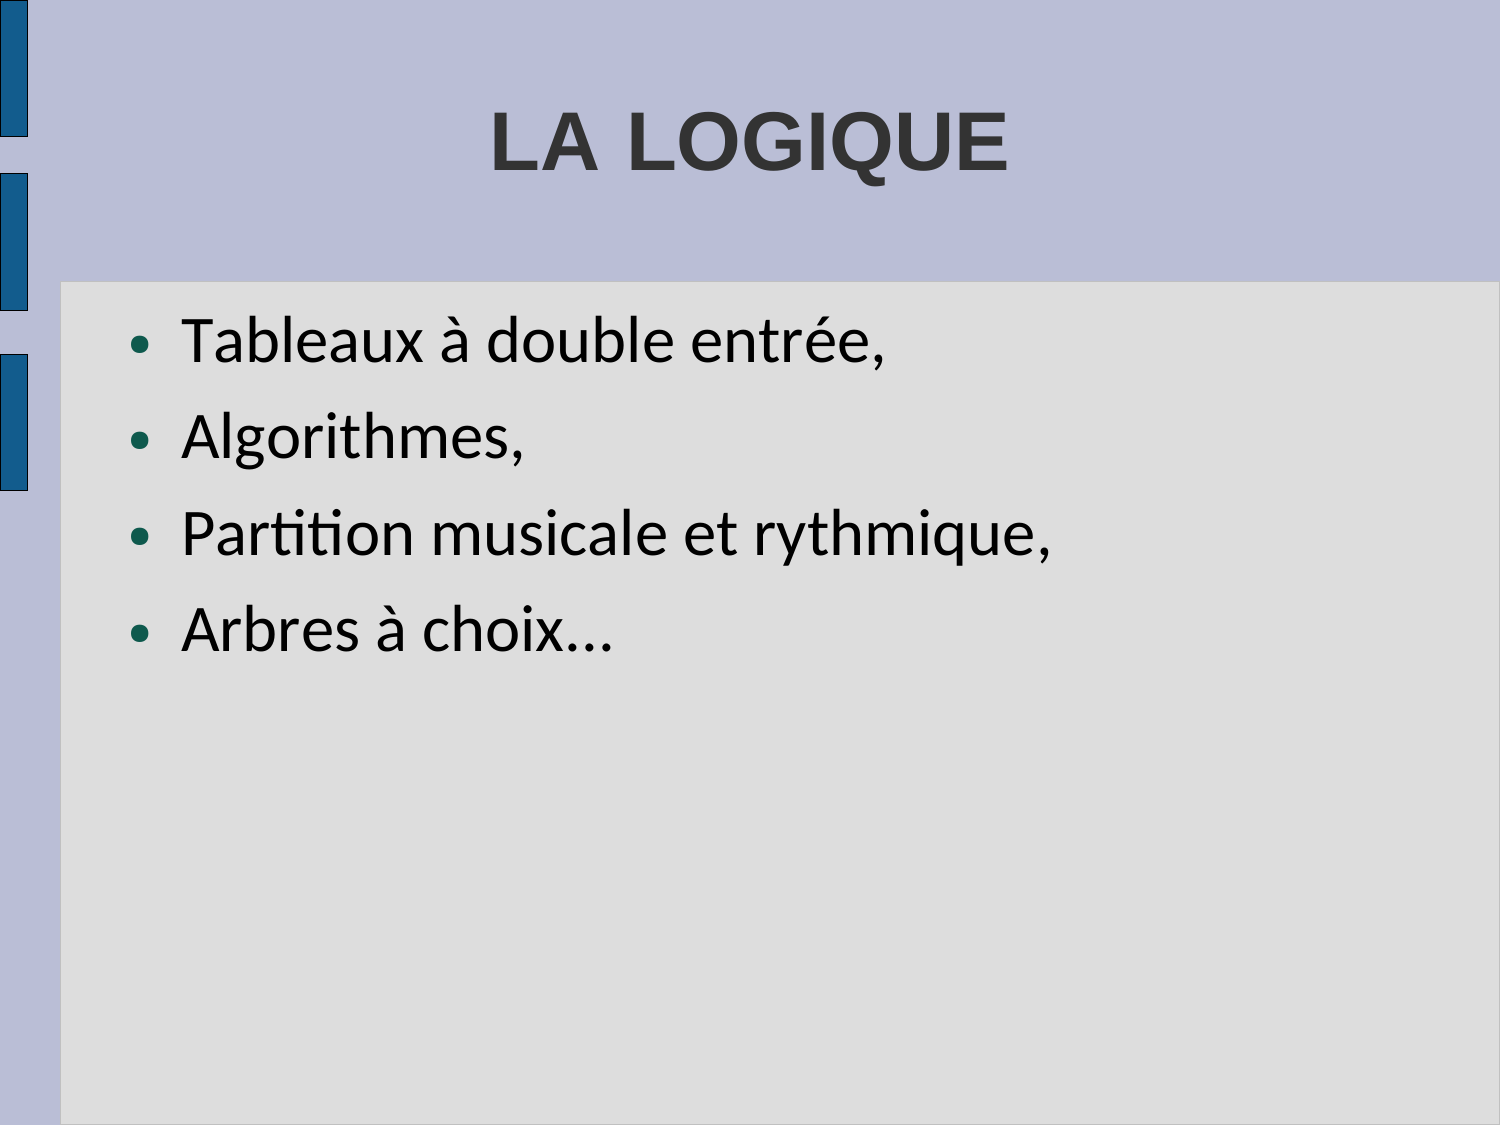

# LA LOGIQUE
Tableaux à double entrée,
Algorithmes,
Partition musicale et rythmique,
Arbres à choix...